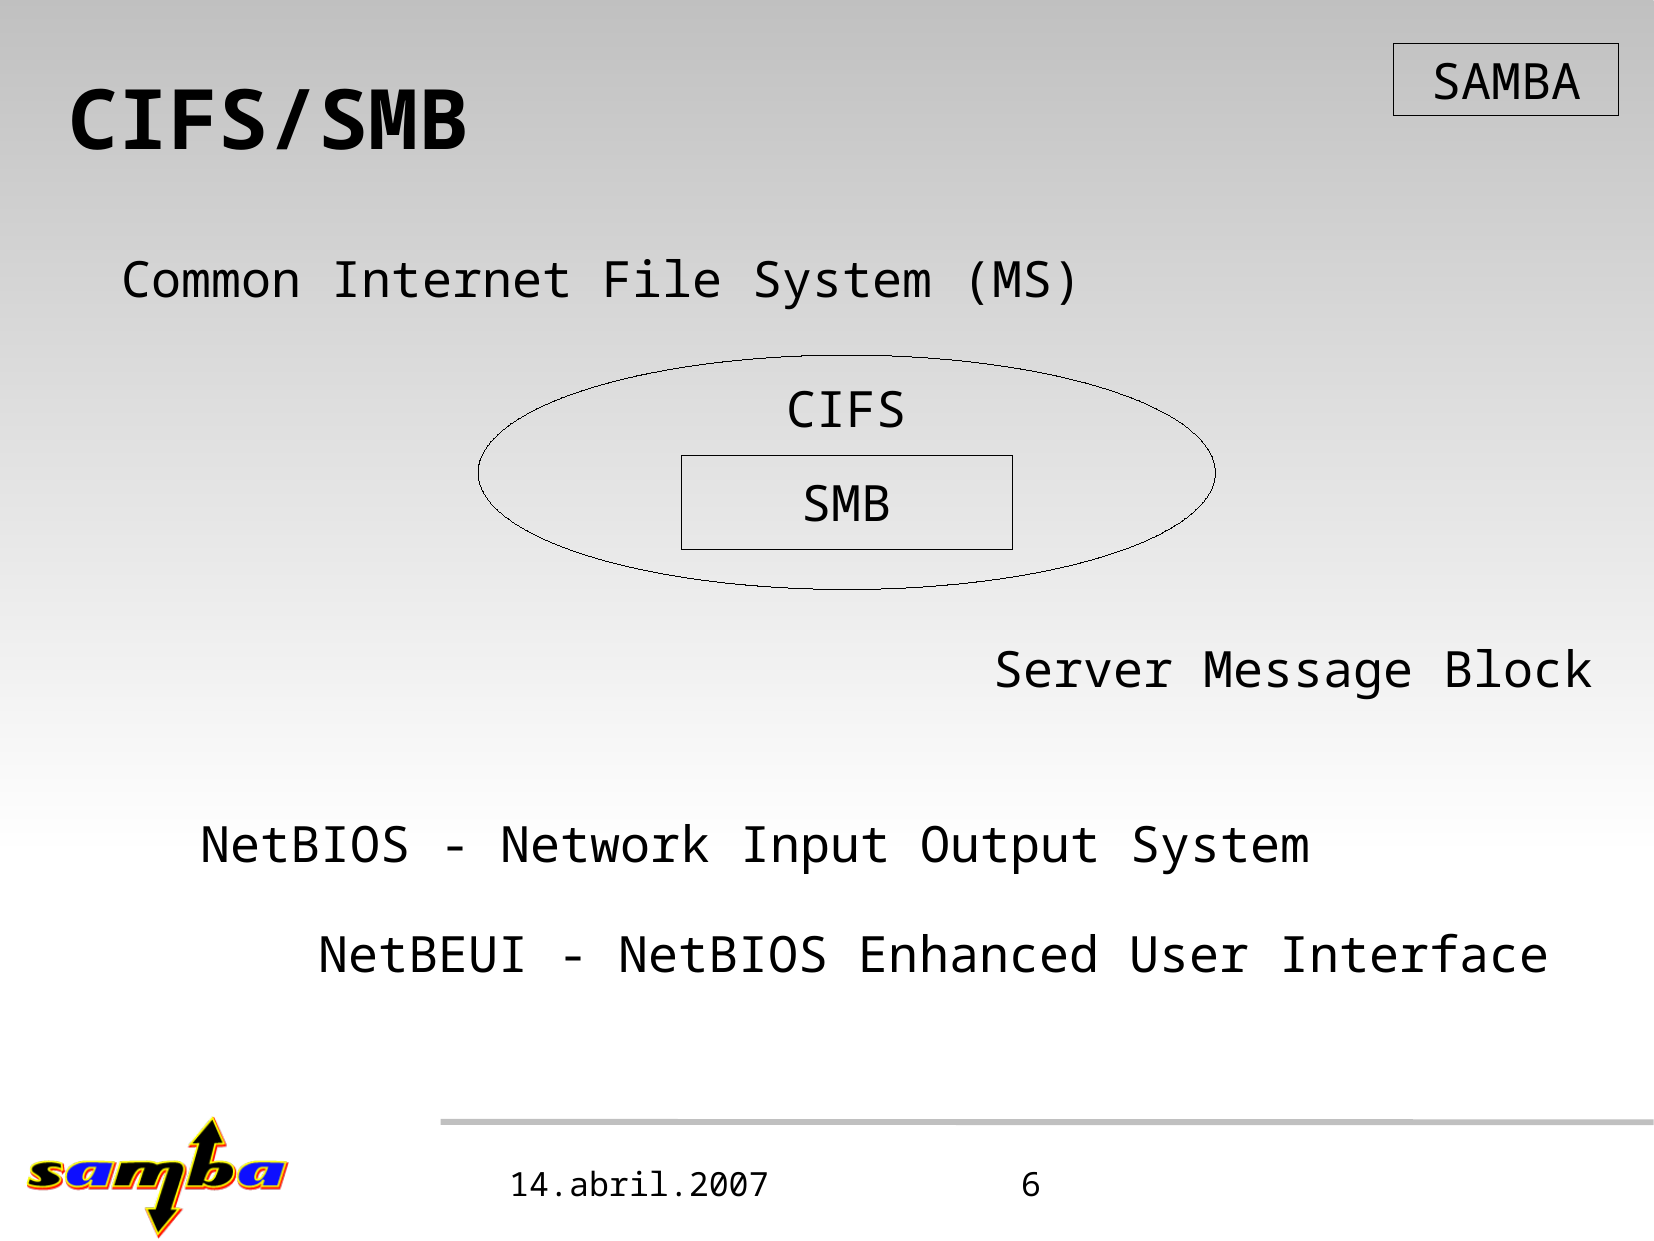

SAMBA
CIFS/SMB
Common Internet File System (MS)
CIFS
SMB
Server Message Block
NetBIOS - Network Input Output System
NetBEUI - NetBIOS Enhanced User Interface